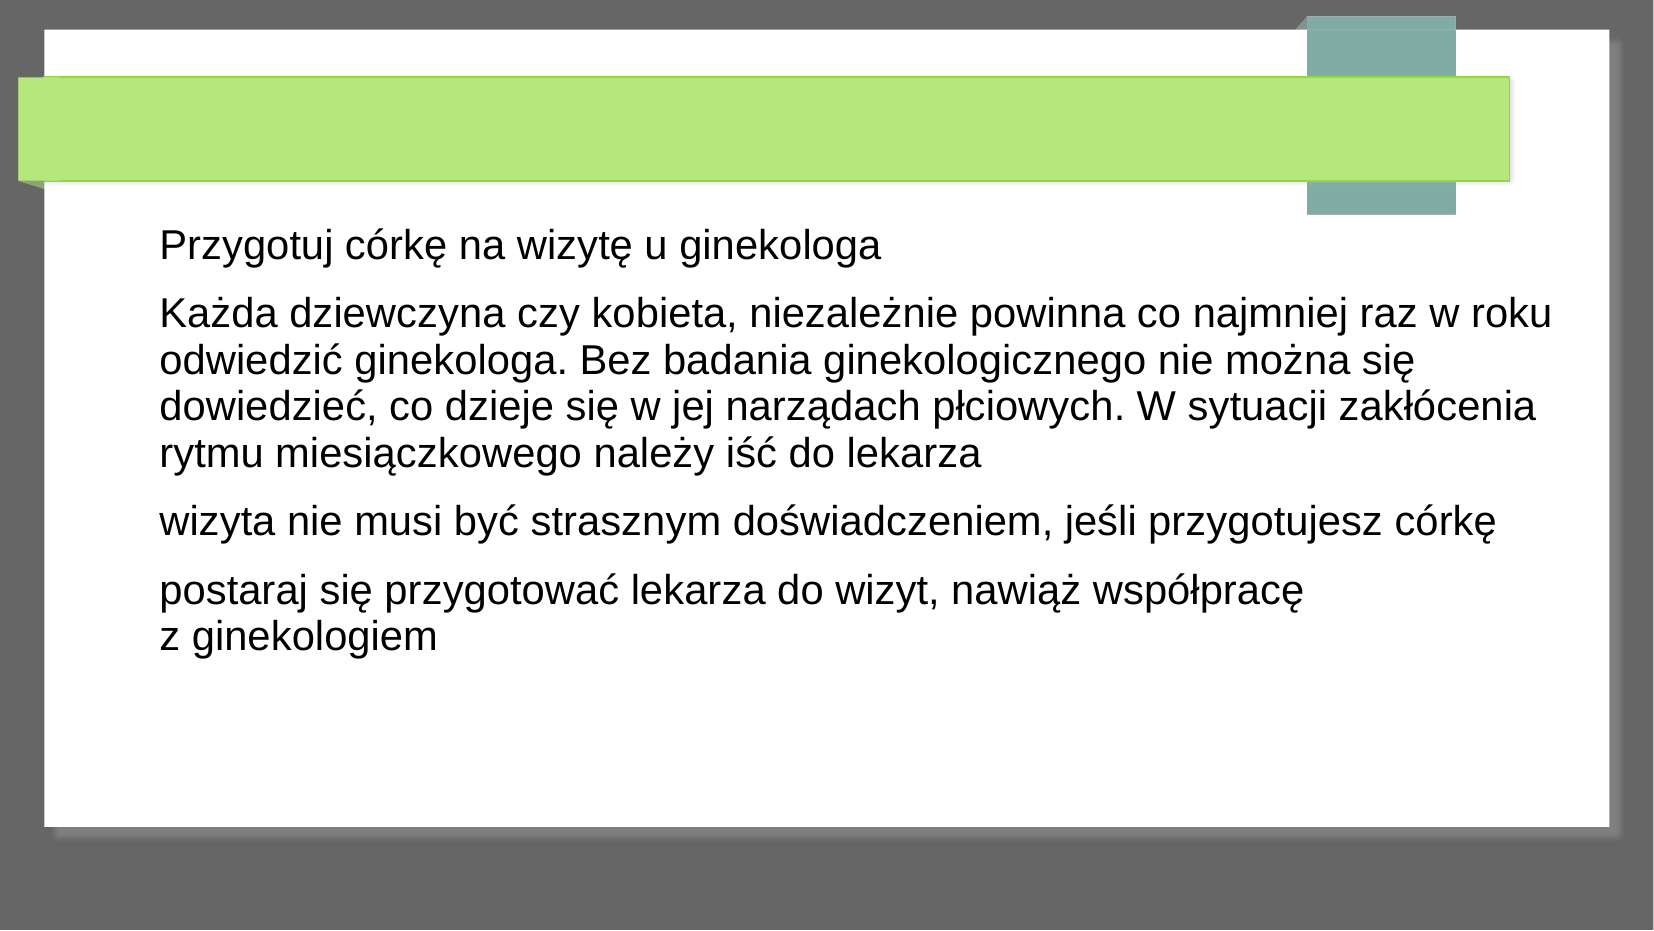

#
Przygotuj córkę na wizytę u ginekologa
Każda dziewczyna czy kobieta, niezależnie powinna co najmniej raz w roku odwiedzić ginekologa. Bez badania ginekologicznego nie można się dowiedzieć, co dzieje się w jej narządach płciowych. W sytuacji zakłócenia rytmu miesiączkowego należy iść do lekarza
wizyta nie musi być strasznym doświadczeniem, jeśli przygotujesz córkę
postaraj się przygotować lekarza do wizyt, nawiąż współpracę
z ginekologiem